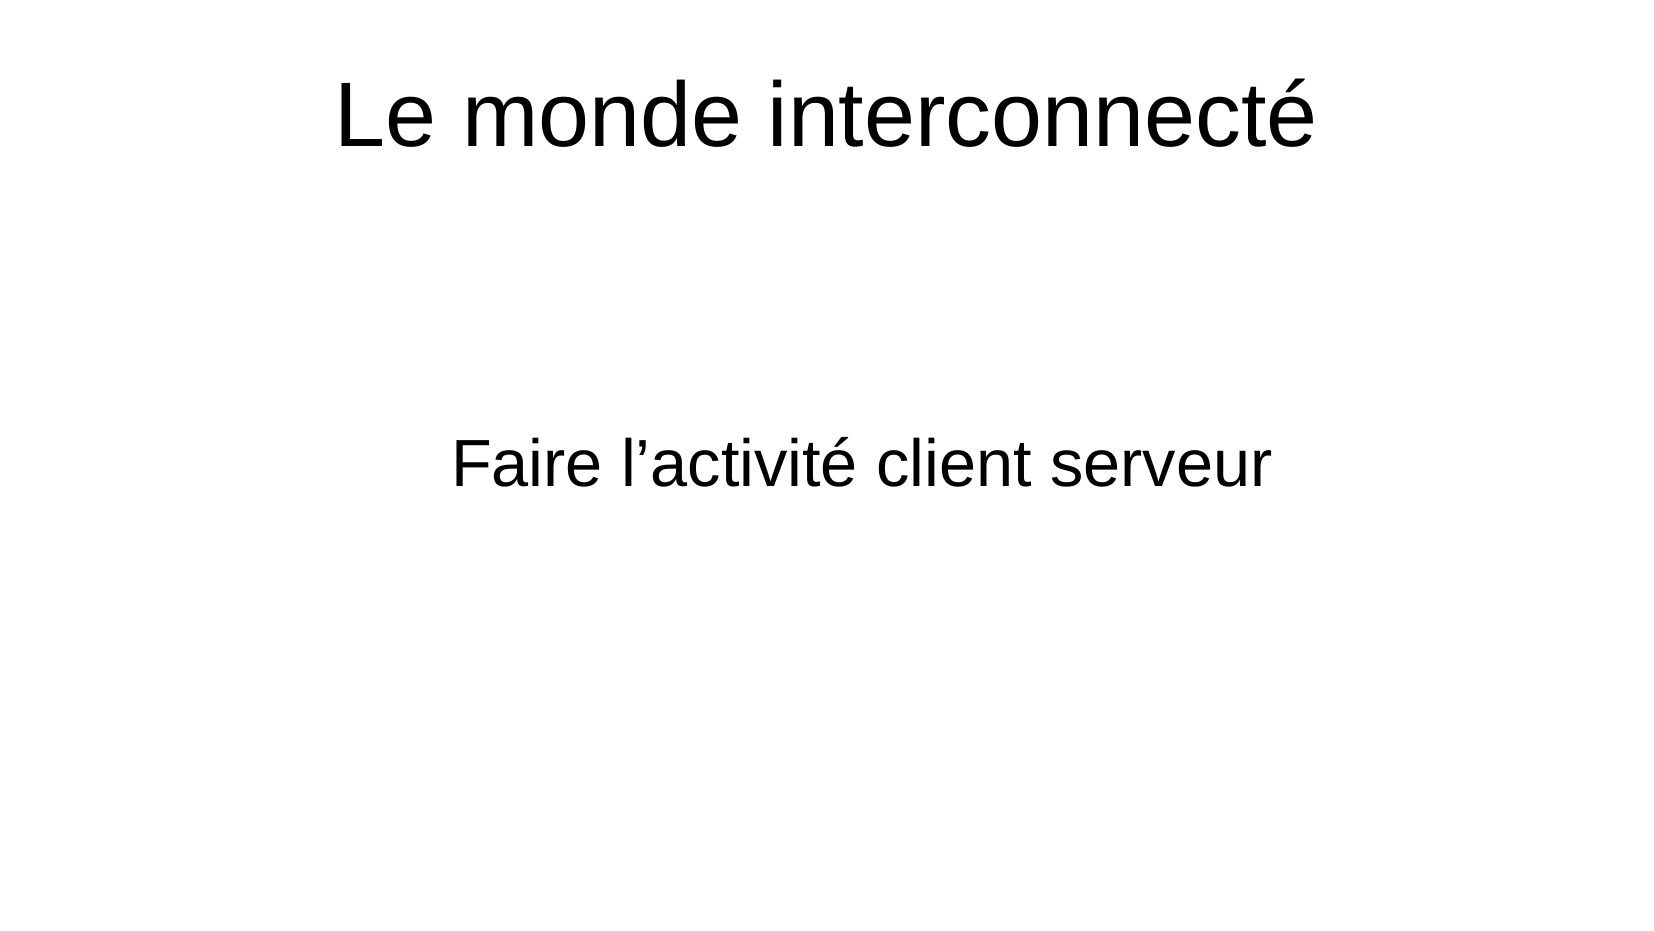

# Le monde interconnecté
Faire l’activité client serveur